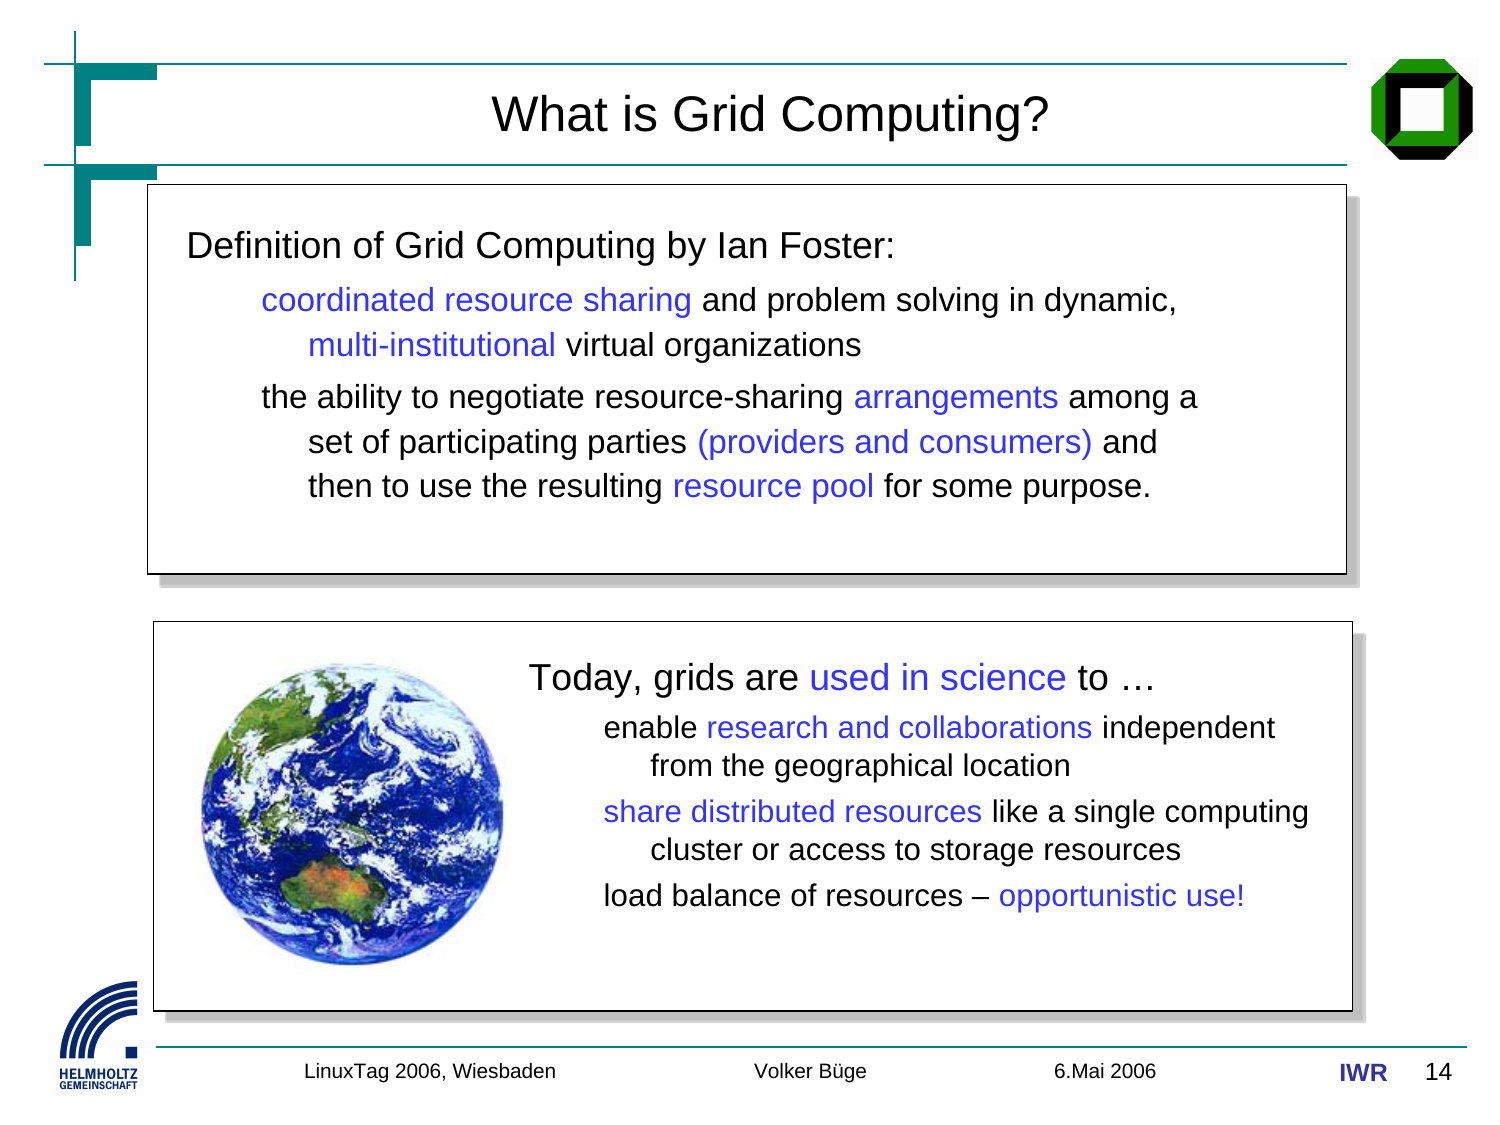

# What is Grid Computing?
Definition of Grid Computing by Ian Foster:
coordinated resource sharing and problem solving in dynamic, multi-institutional virtual organizations
the ability to negotiate resource-sharing arrangements among a set of participating parties (providers and consumers) and then to use the resulting resource pool for some purpose.
Today, grids are used in science to …
enable research and collaborations independent from the geographical location
share distributed resources like a single computing cluster or access to storage resources
load balance of resources – opportunistic use!
14